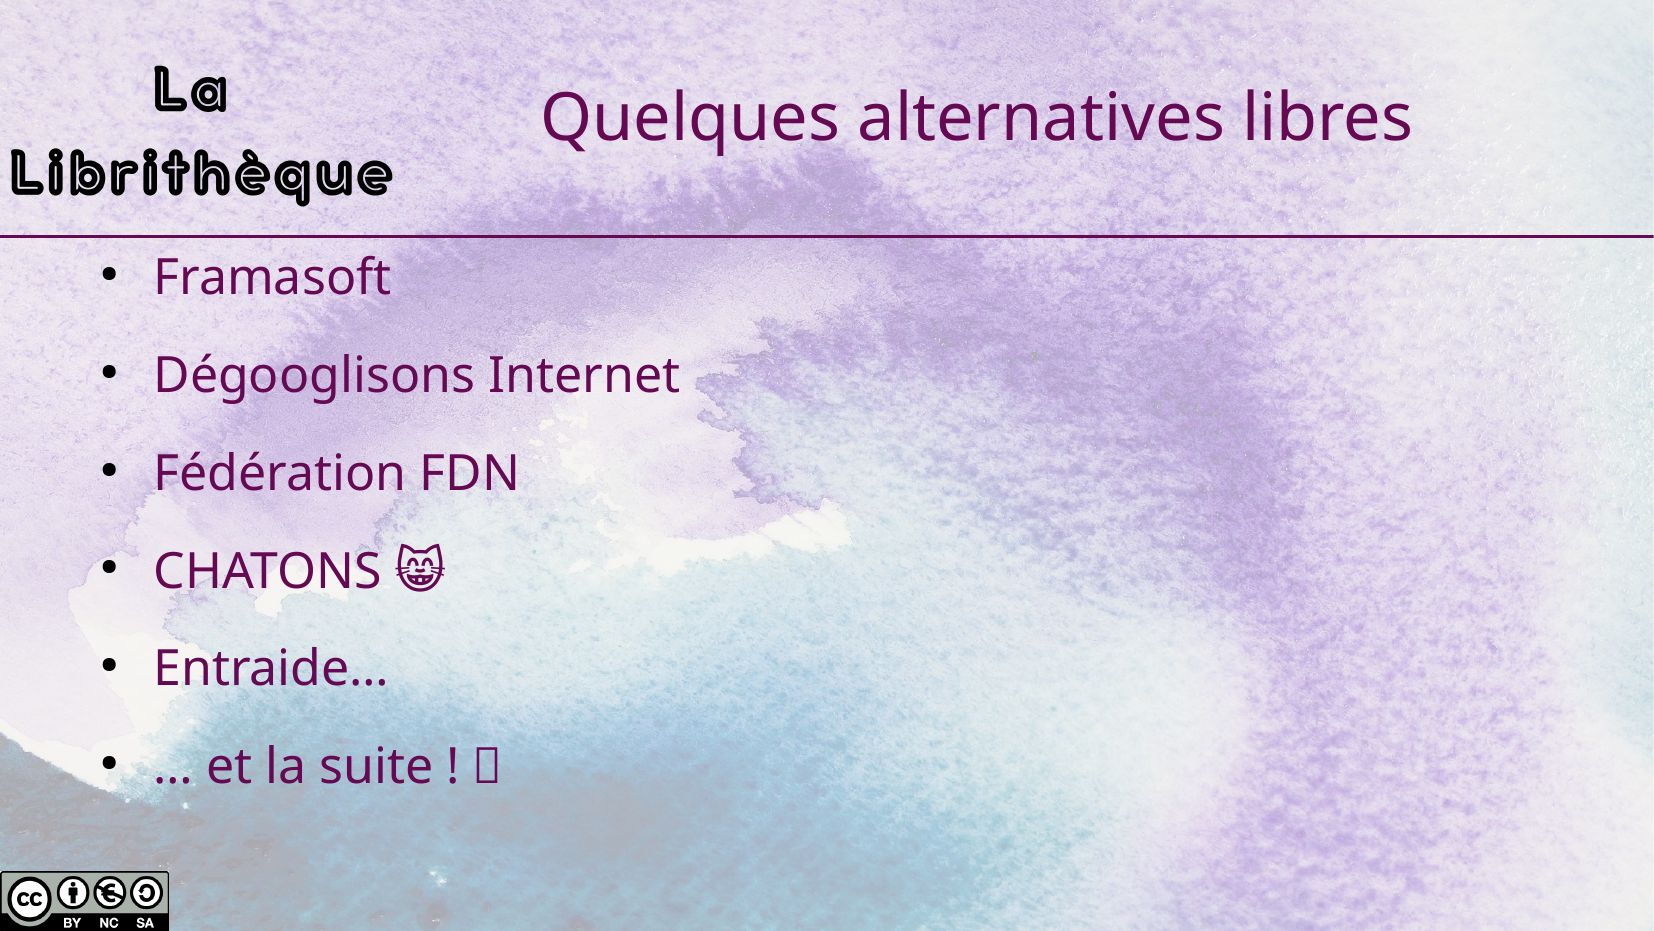

# Quelques alternatives libres
Framasoft
Dégooglisons Internet
Fédération FDN
CHATONS 😸
Entraide…
… et la suite ! 🦆